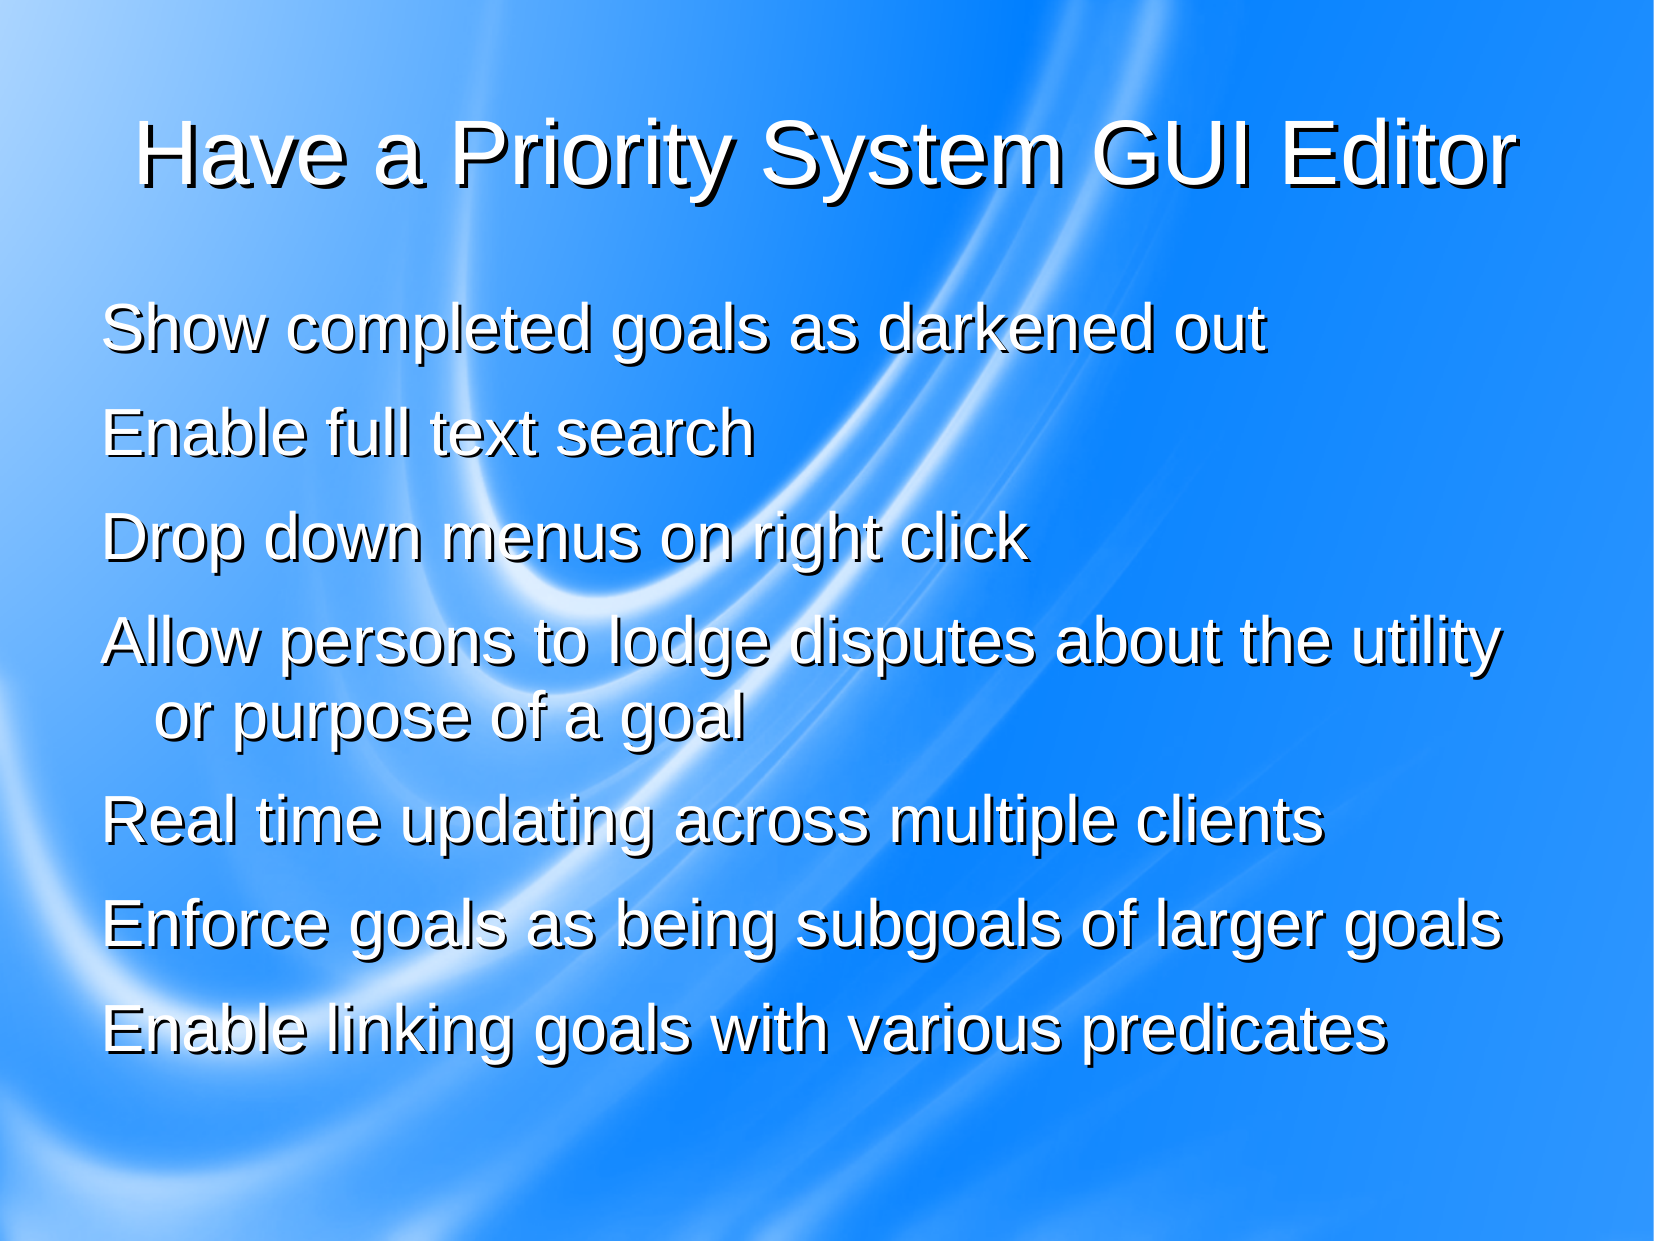

# Have a Priority System GUI Editor
Show completed goals as darkened out
Enable full text search
Drop down menus on right click
Allow persons to lodge disputes about the utility or purpose of a goal
Real time updating across multiple clients
Enforce goals as being subgoals of larger goals
Enable linking goals with various predicates